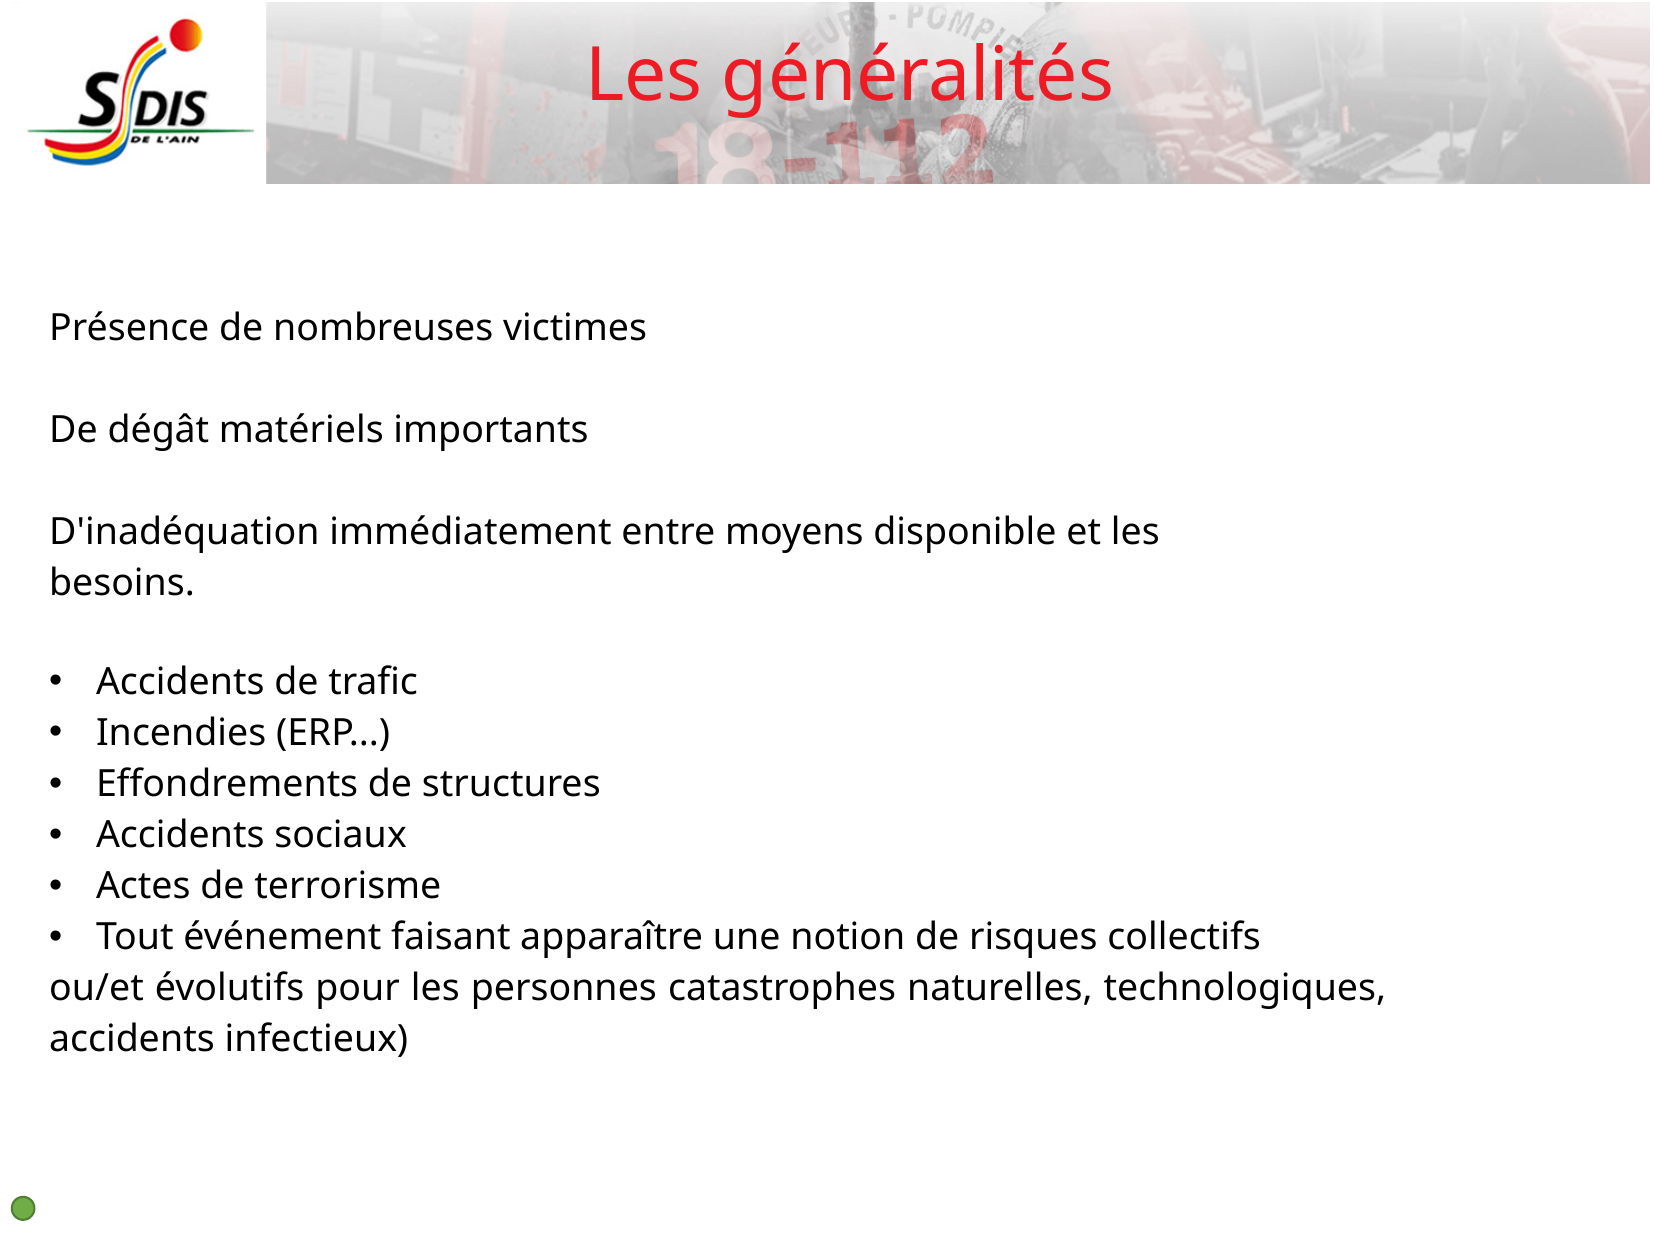

# Les généralités
Présence de nombreuses victimes
De dégât matériels importants
D'inadéquation immédiatement entre moyens disponible et les besoins.
Accidents de trafic
Incendies (ERP...)
Effondrements de structures
Accidents sociaux
Actes de terrorisme
Tout événement faisant apparaître une notion de risques collectifs
ou/et évolutifs pour les personnes catastrophes naturelles, technologiques, accidents infectieux)